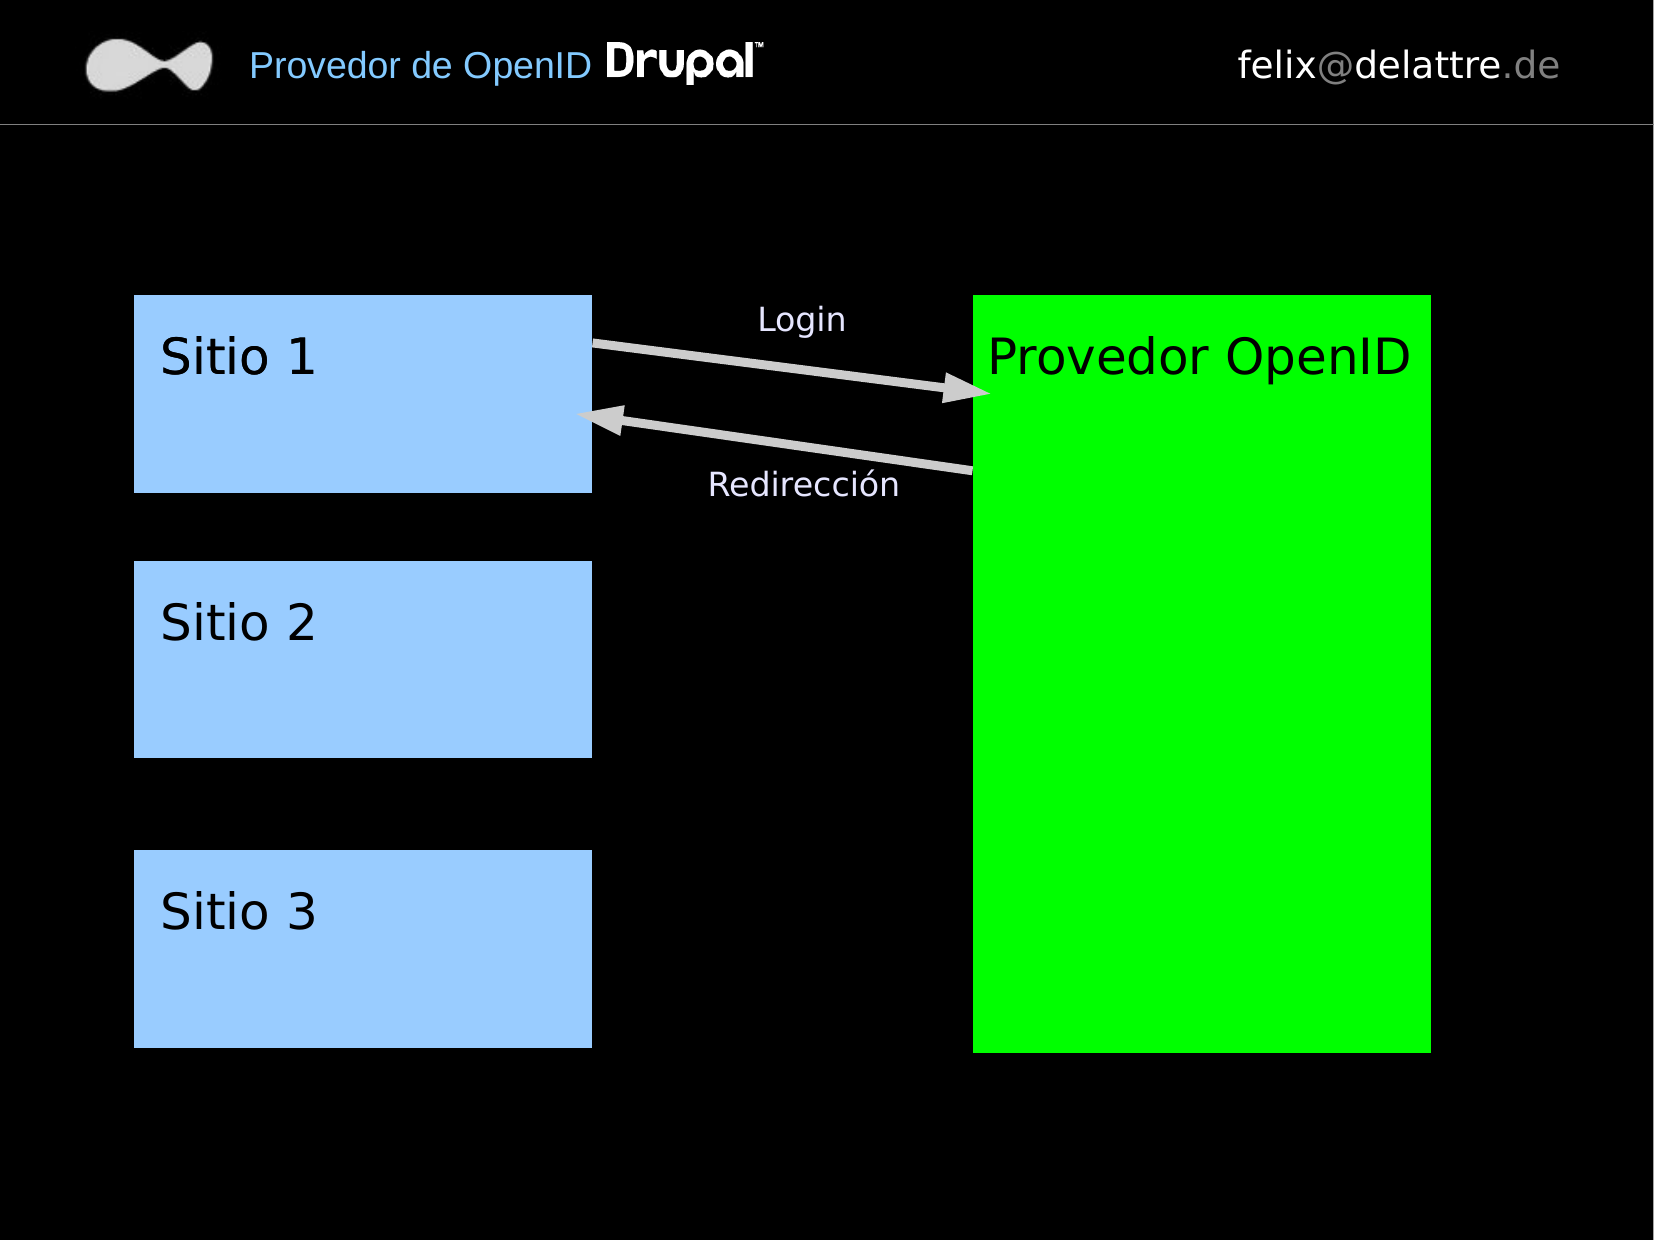

Login
Login
Sitio 1
Sitio 1
Provedor OpenID
Redirección
Sitio 2
Sitio 3